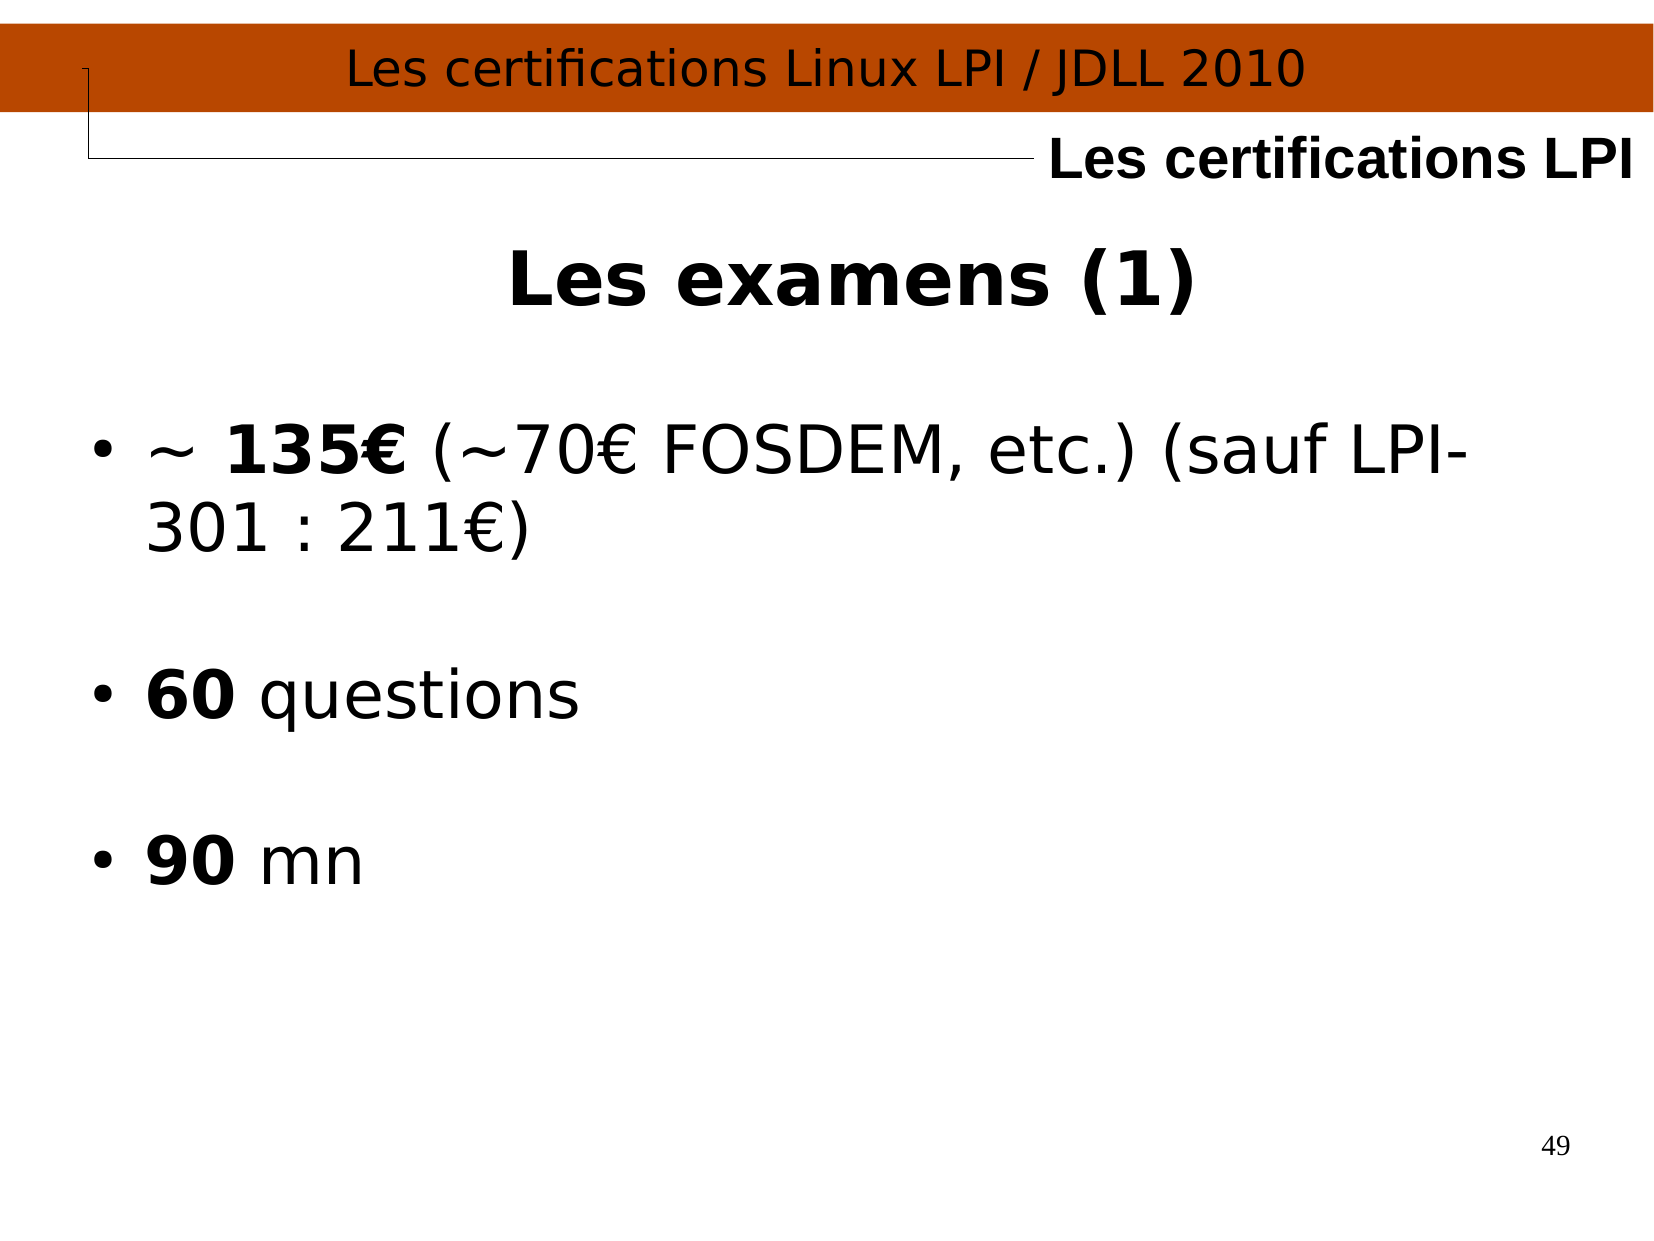

# Les certifications Linux LPI / JDLL 2010
Les certifications LPI
Les examens (1)
~ 135€ (~70€ FOSDEM, etc.) (sauf LPI-301 : 211€)
60 questions
90 mn
49